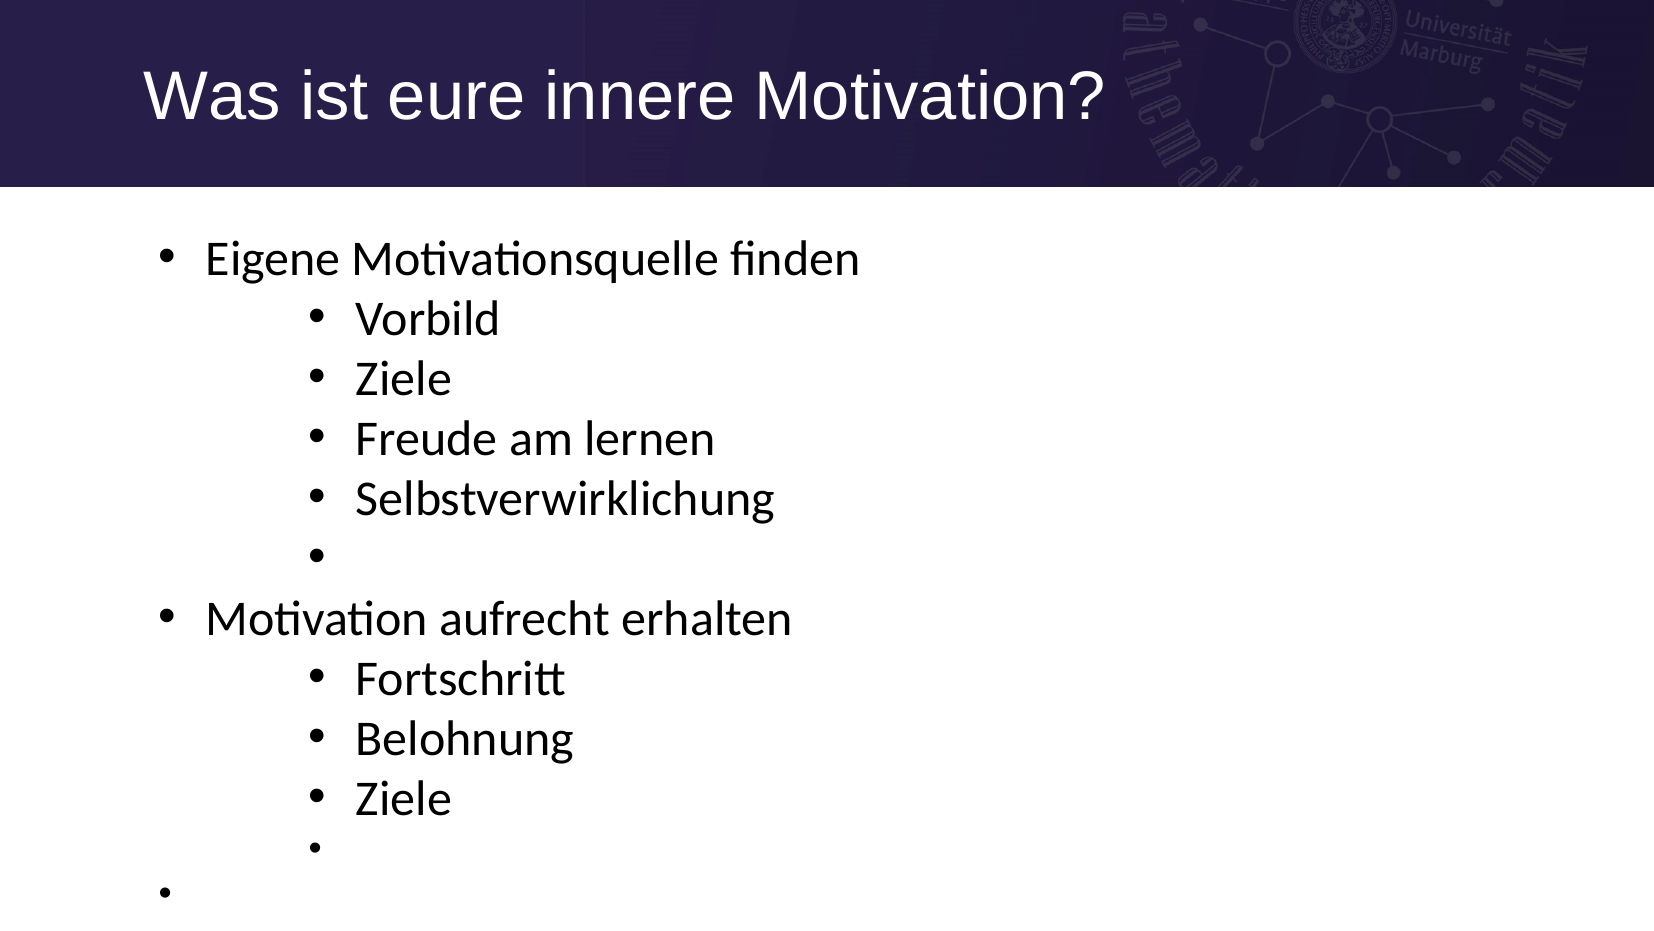

Was ist eure innere Motivation?
#
Eigene Motivationsquelle finden
Vorbild
Ziele
Freude am lernen
Selbstverwirklichung
Motivation aufrecht erhalten
Fortschritt
Belohnung
Ziele